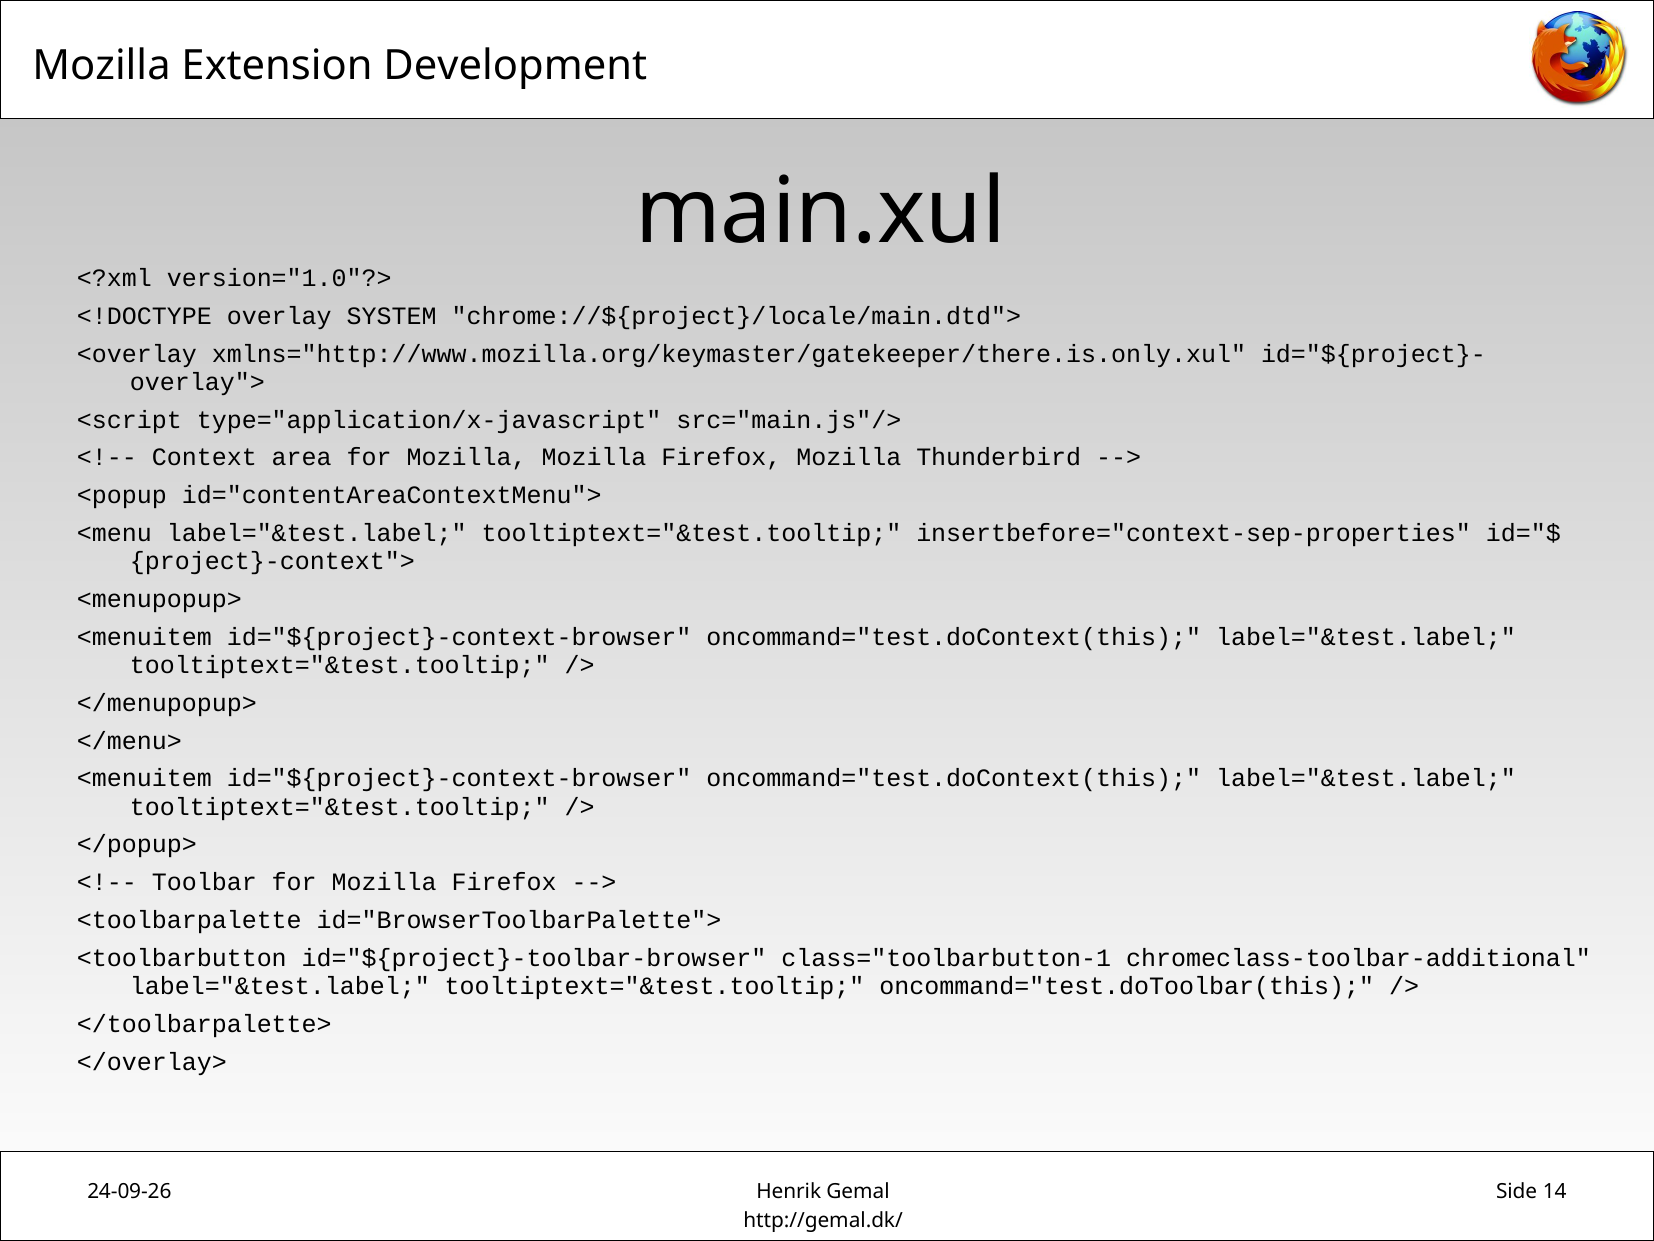

# main.xul
<?xml version="1.0"?>
<!DOCTYPE overlay SYSTEM "chrome://${project}/locale/main.dtd">
<overlay xmlns="http://www.mozilla.org/keymaster/gatekeeper/there.is.only.xul" id="${project}-overlay">
<script type="application/x-javascript" src="main.js"/>
<!-- Context area for Mozilla, Mozilla Firefox, Mozilla Thunderbird -->
<popup id="contentAreaContextMenu">
<menu label="&test.label;" tooltiptext="&test.tooltip;" insertbefore="context-sep-properties" id="${project}-context">
<menupopup>
<menuitem id="${project}-context-browser" oncommand="test.doContext(this);" label="&test.label;" tooltiptext="&test.tooltip;" />
</menupopup>
</menu>
<menuitem id="${project}-context-browser" oncommand="test.doContext(this);" label="&test.label;" tooltiptext="&test.tooltip;" />
</popup>
<!-- Toolbar for Mozilla Firefox -->
<toolbarpalette id="BrowserToolbarPalette">
<toolbarbutton id="${project}-toolbar-browser" class="toolbarbutton-1 chromeclass-toolbar-additional" label="&test.label;" tooltiptext="&test.tooltip;" oncommand="test.doToolbar(this);" />
</toolbarpalette>
</overlay>
14